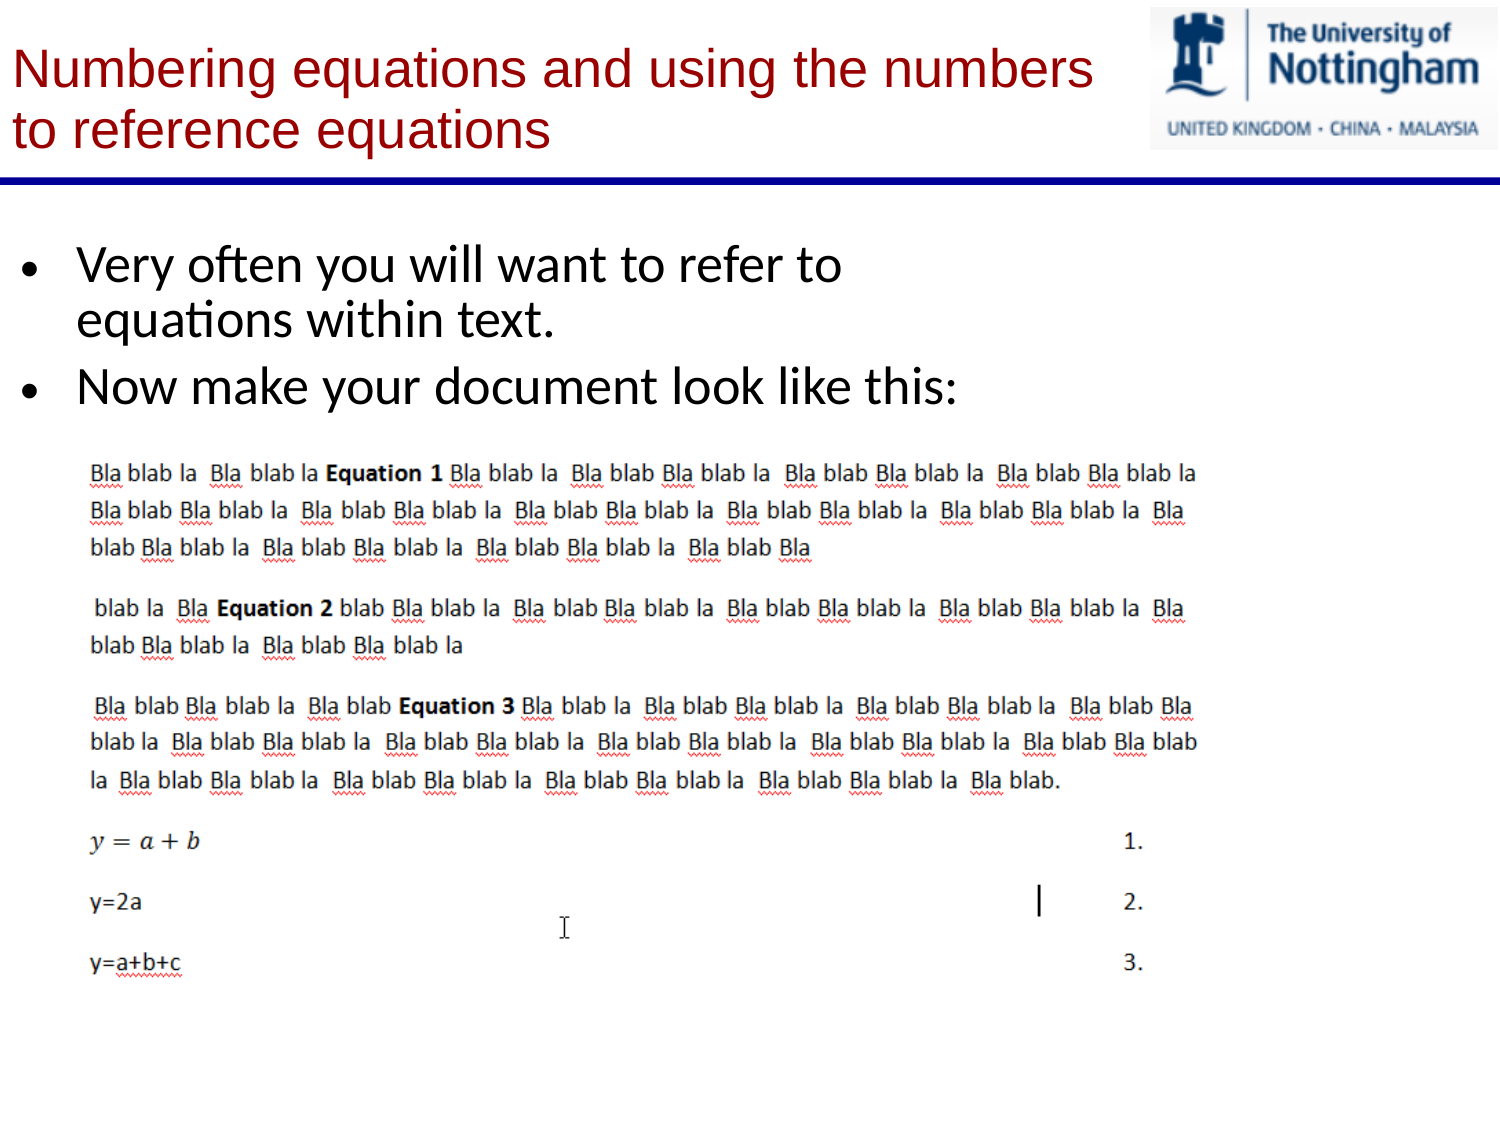

# Numbering equations and using the numbers to reference equations
Very often you will want to refer to equations within text.
Now make your document look like this: